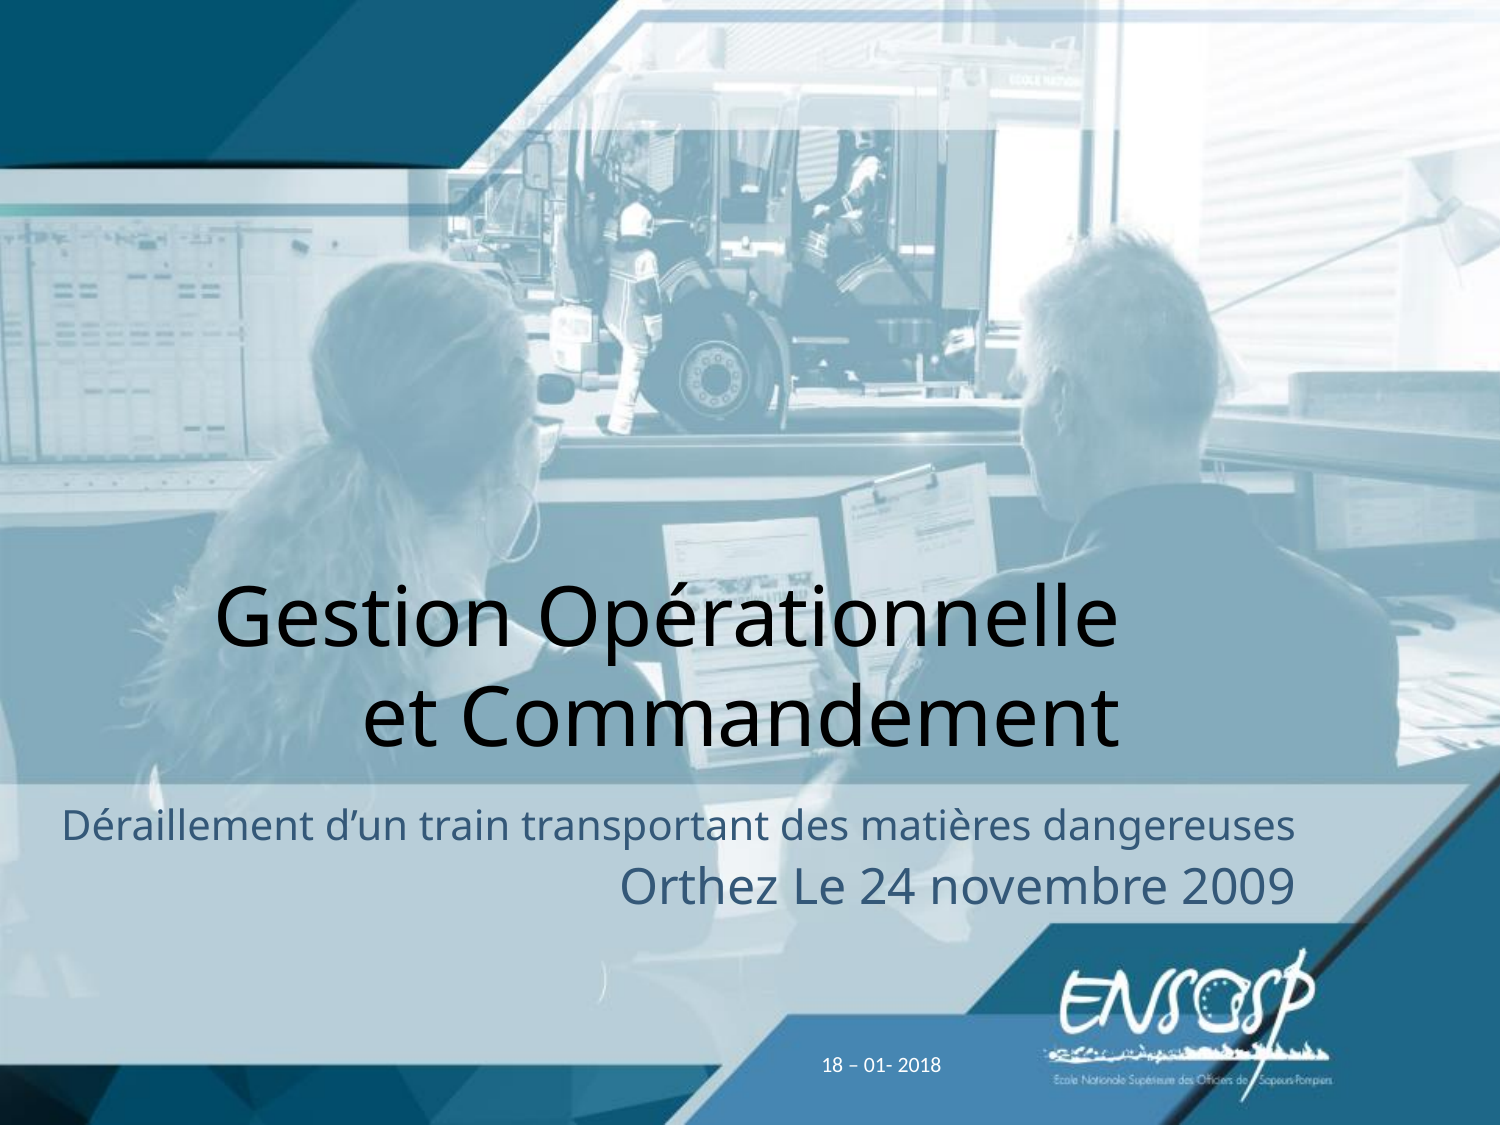

# Gestion Opérationnelle et Commandement
Déraillement d’un train transportant des matières dangereuses
Orthez Le 24 novembre 2009
18 – 01- 2018